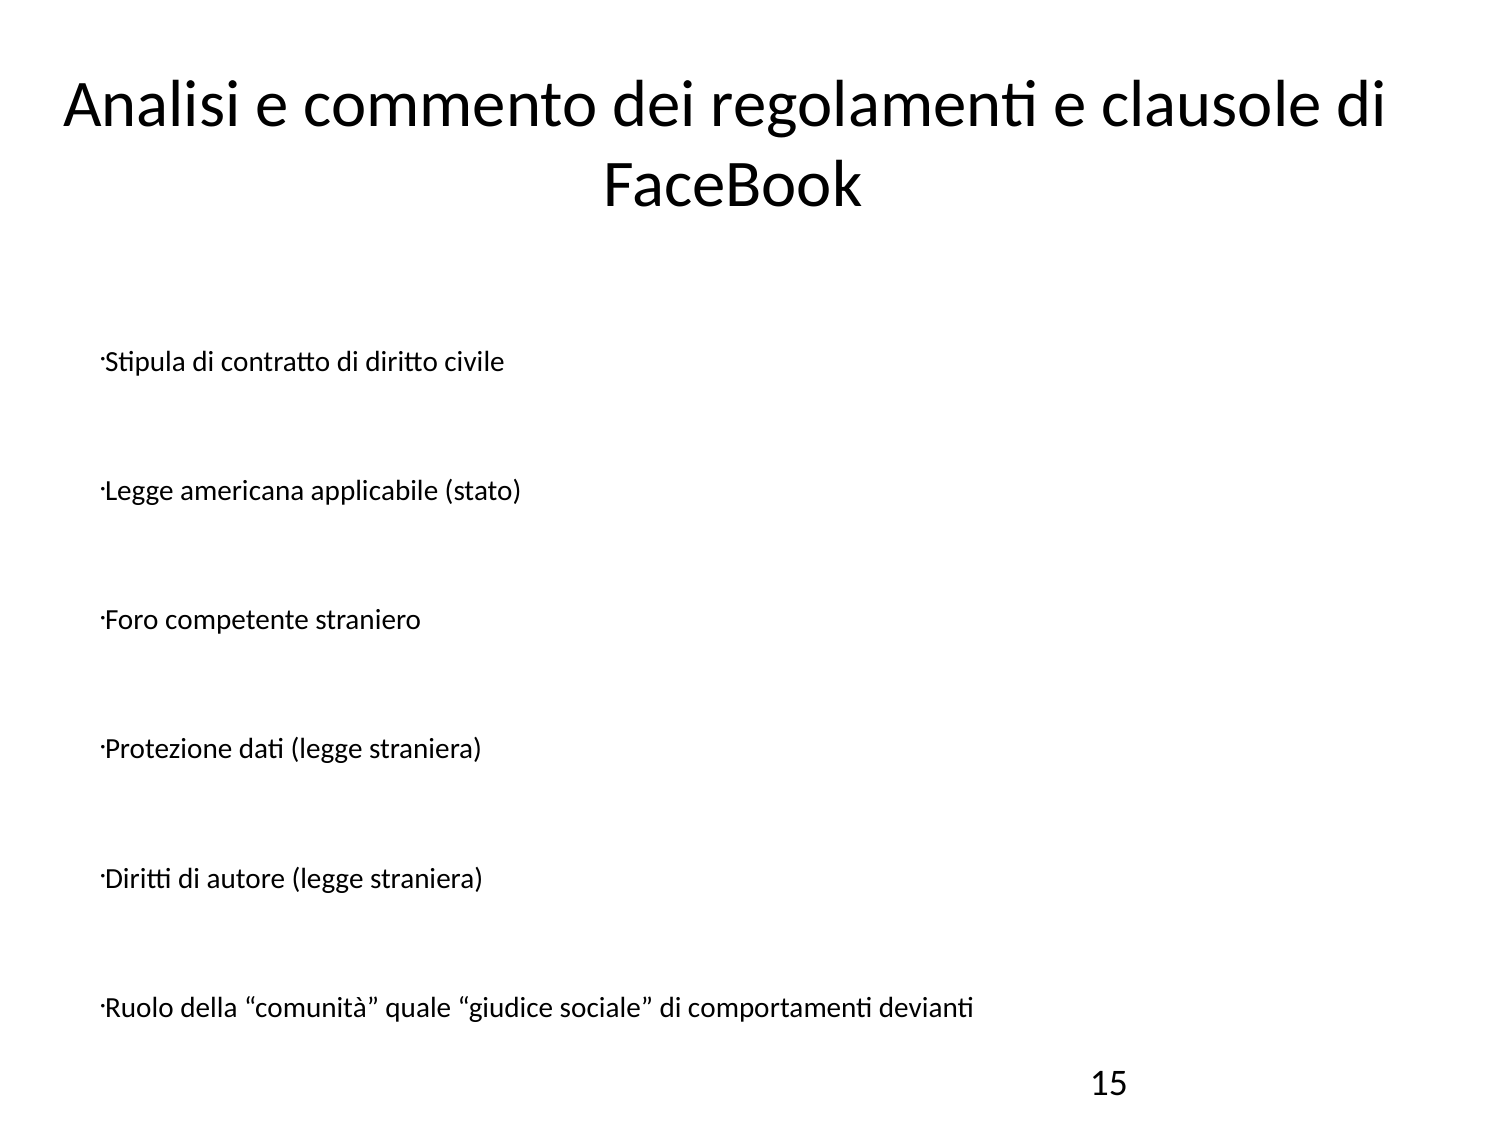

# Analisi e commento dei regolamenti e clausole di FaceBook
Stipula di contratto di diritto civile
Legge americana applicabile (stato)
Foro competente straniero
Protezione dati (legge straniera)
Diritti di autore (legge straniera)
Ruolo della “comunità” quale “giudice sociale” di comportamenti devianti